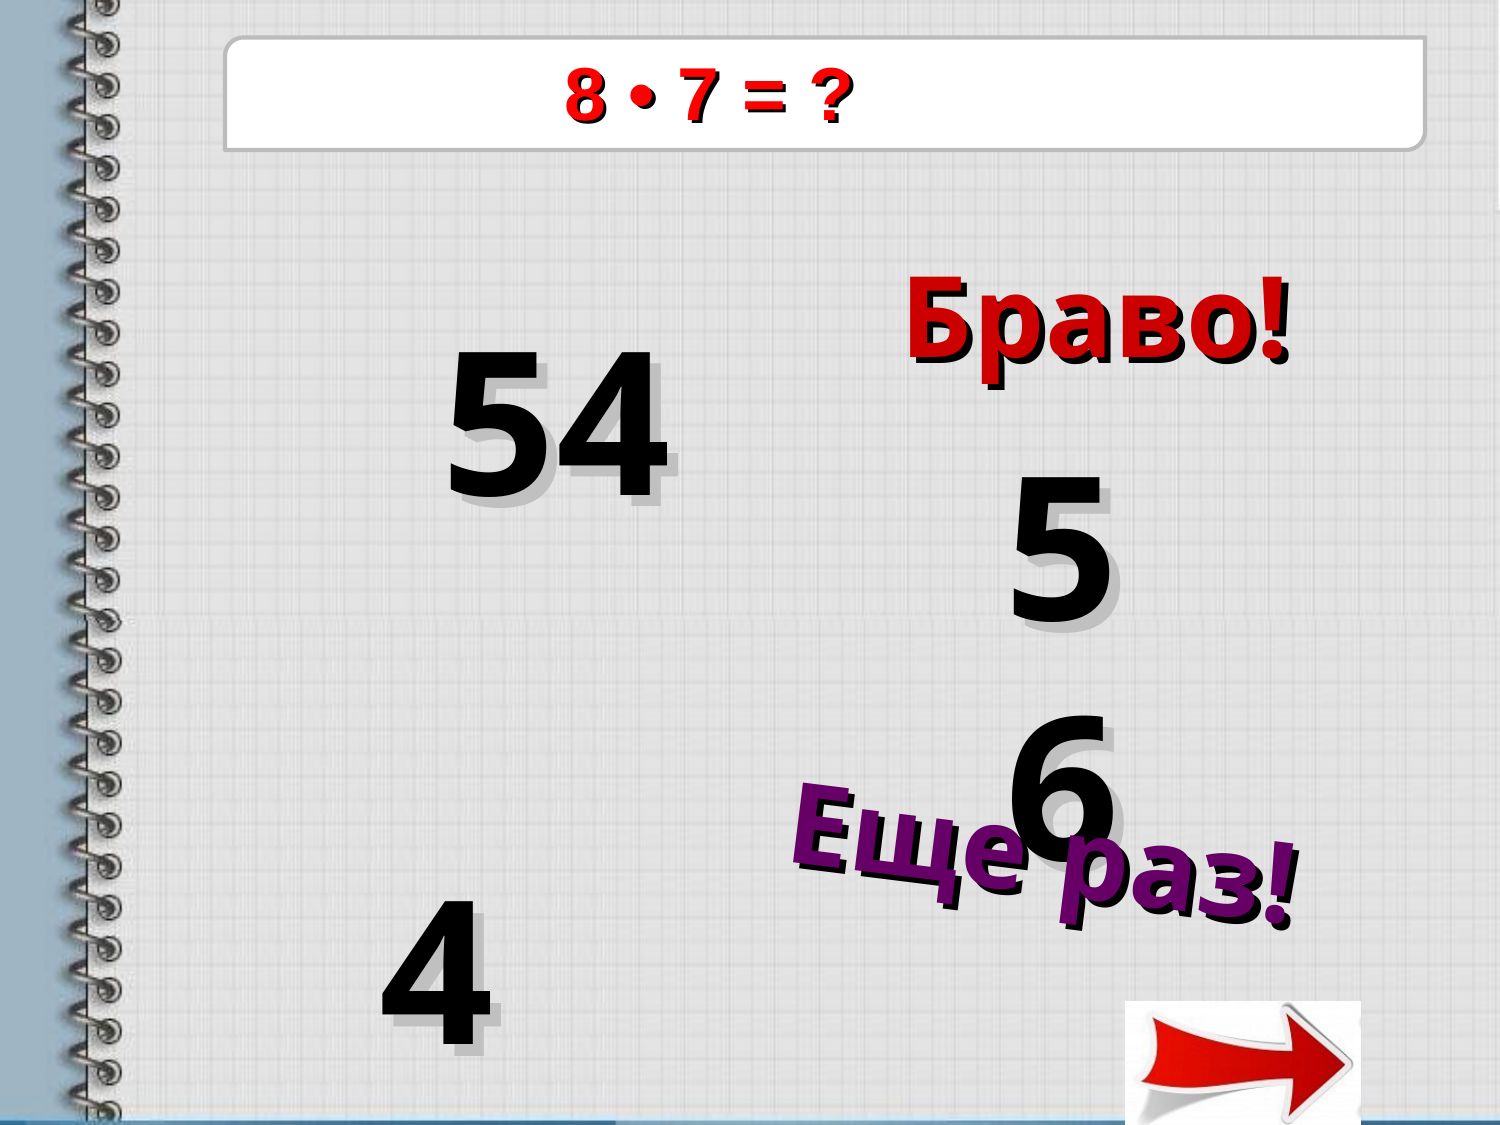

8 • 7 = ?
Браво!
54
56
Еще раз!
49